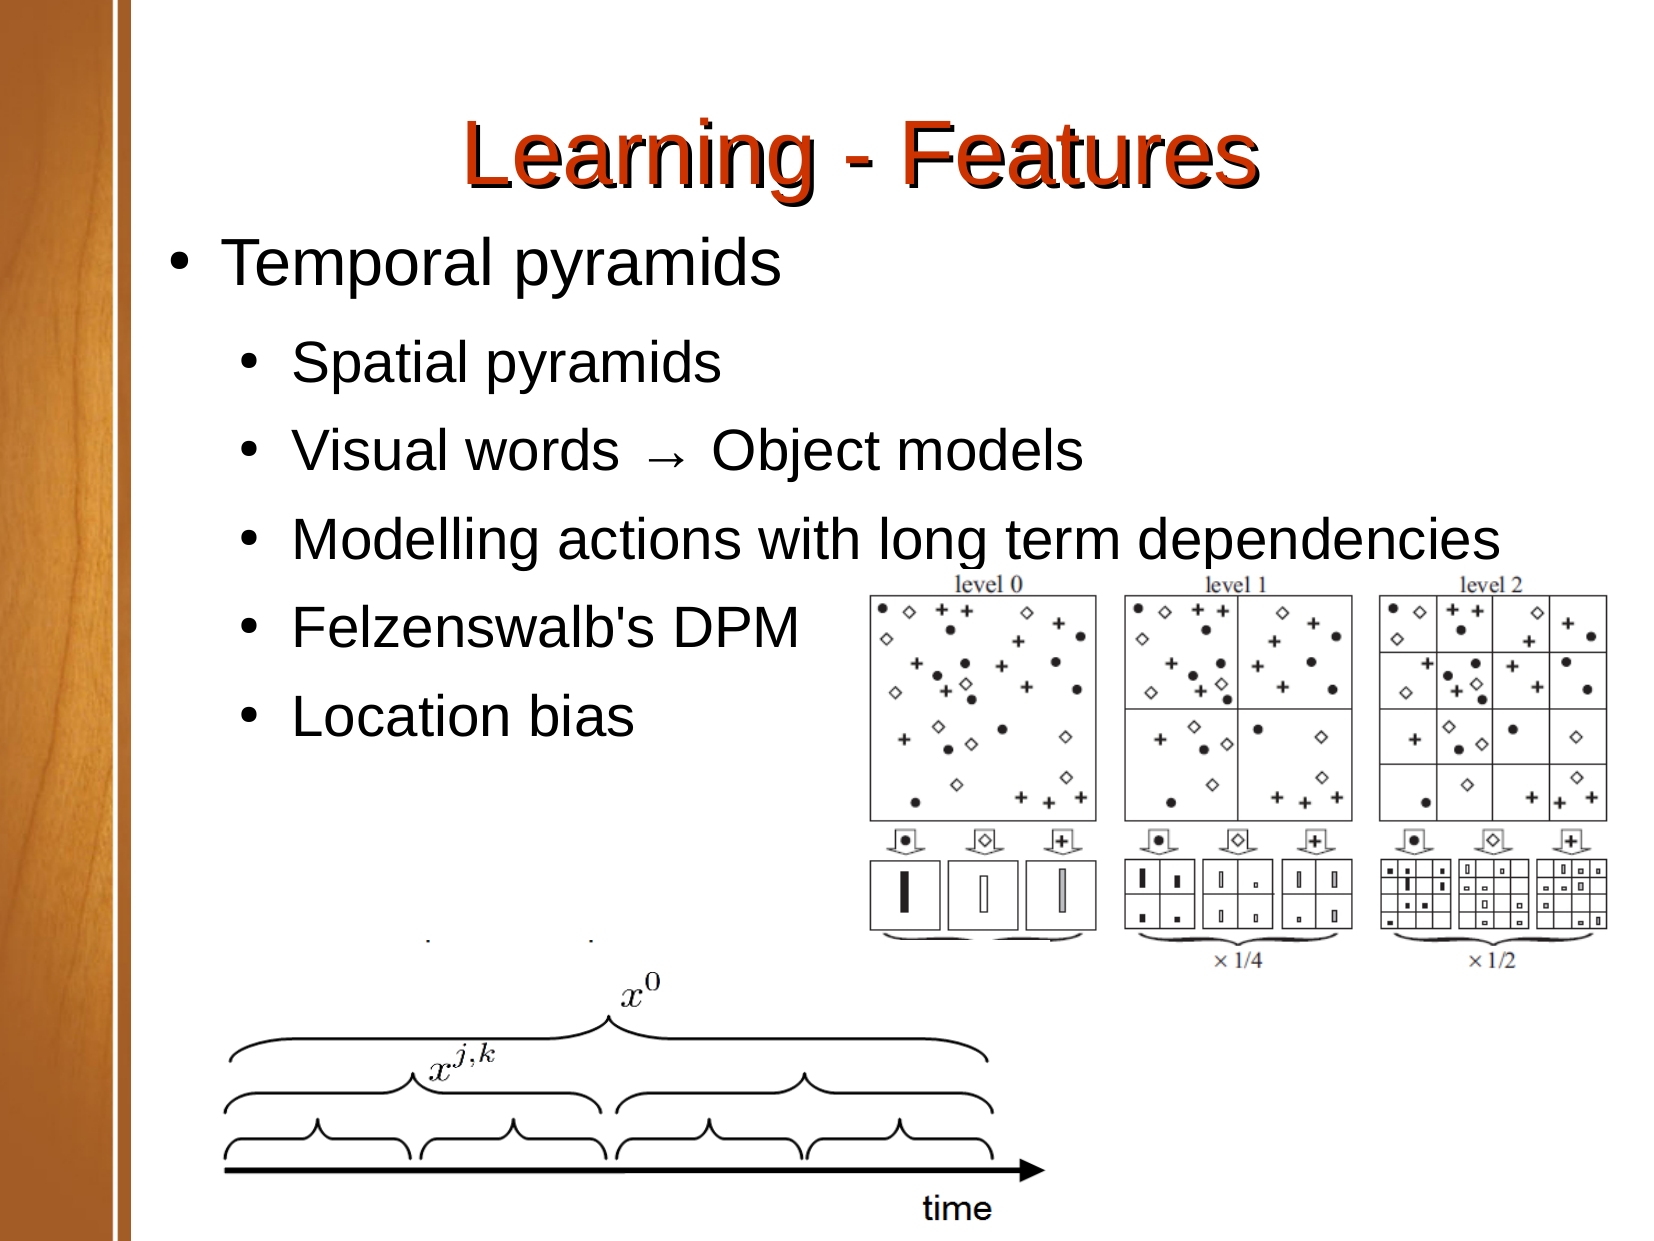

# Learning - Features
Temporal pyramids
Spatial pyramids
Visual words → Object models
Modelling actions with long term dependencies
Felzenswalb's DPM
Location bias